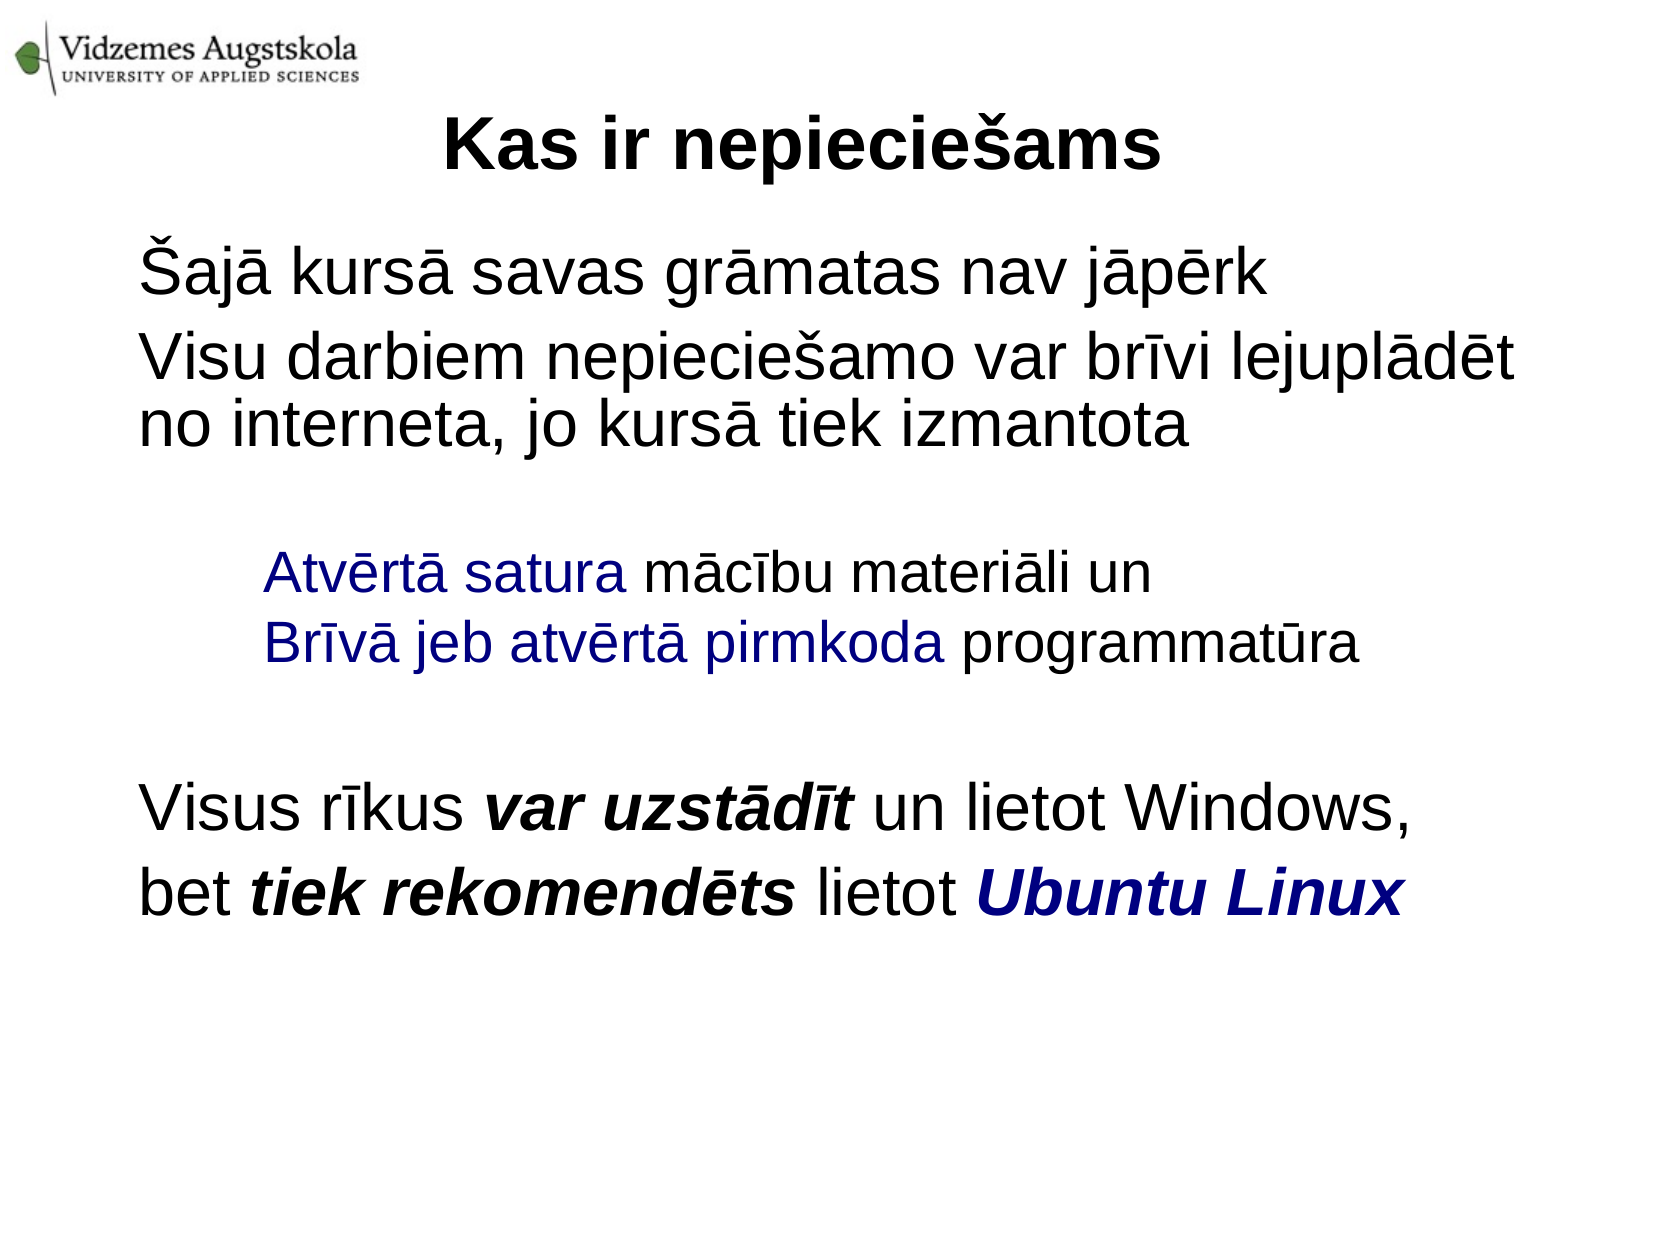

# Kas ir nepieciešams
Šajā kursā savas grāmatas nav jāpērk
Visu darbiem nepieciešamo var brīvi lejuplādēt no interneta, jo kursā tiek izmantota
Atvērtā satura mācību materiāli un
Brīvā jeb atvērtā pirmkoda programmatūra
Visus rīkus var uzstādīt un lietot Windows,
bet tiek rekomendēts lietot Ubuntu Linux